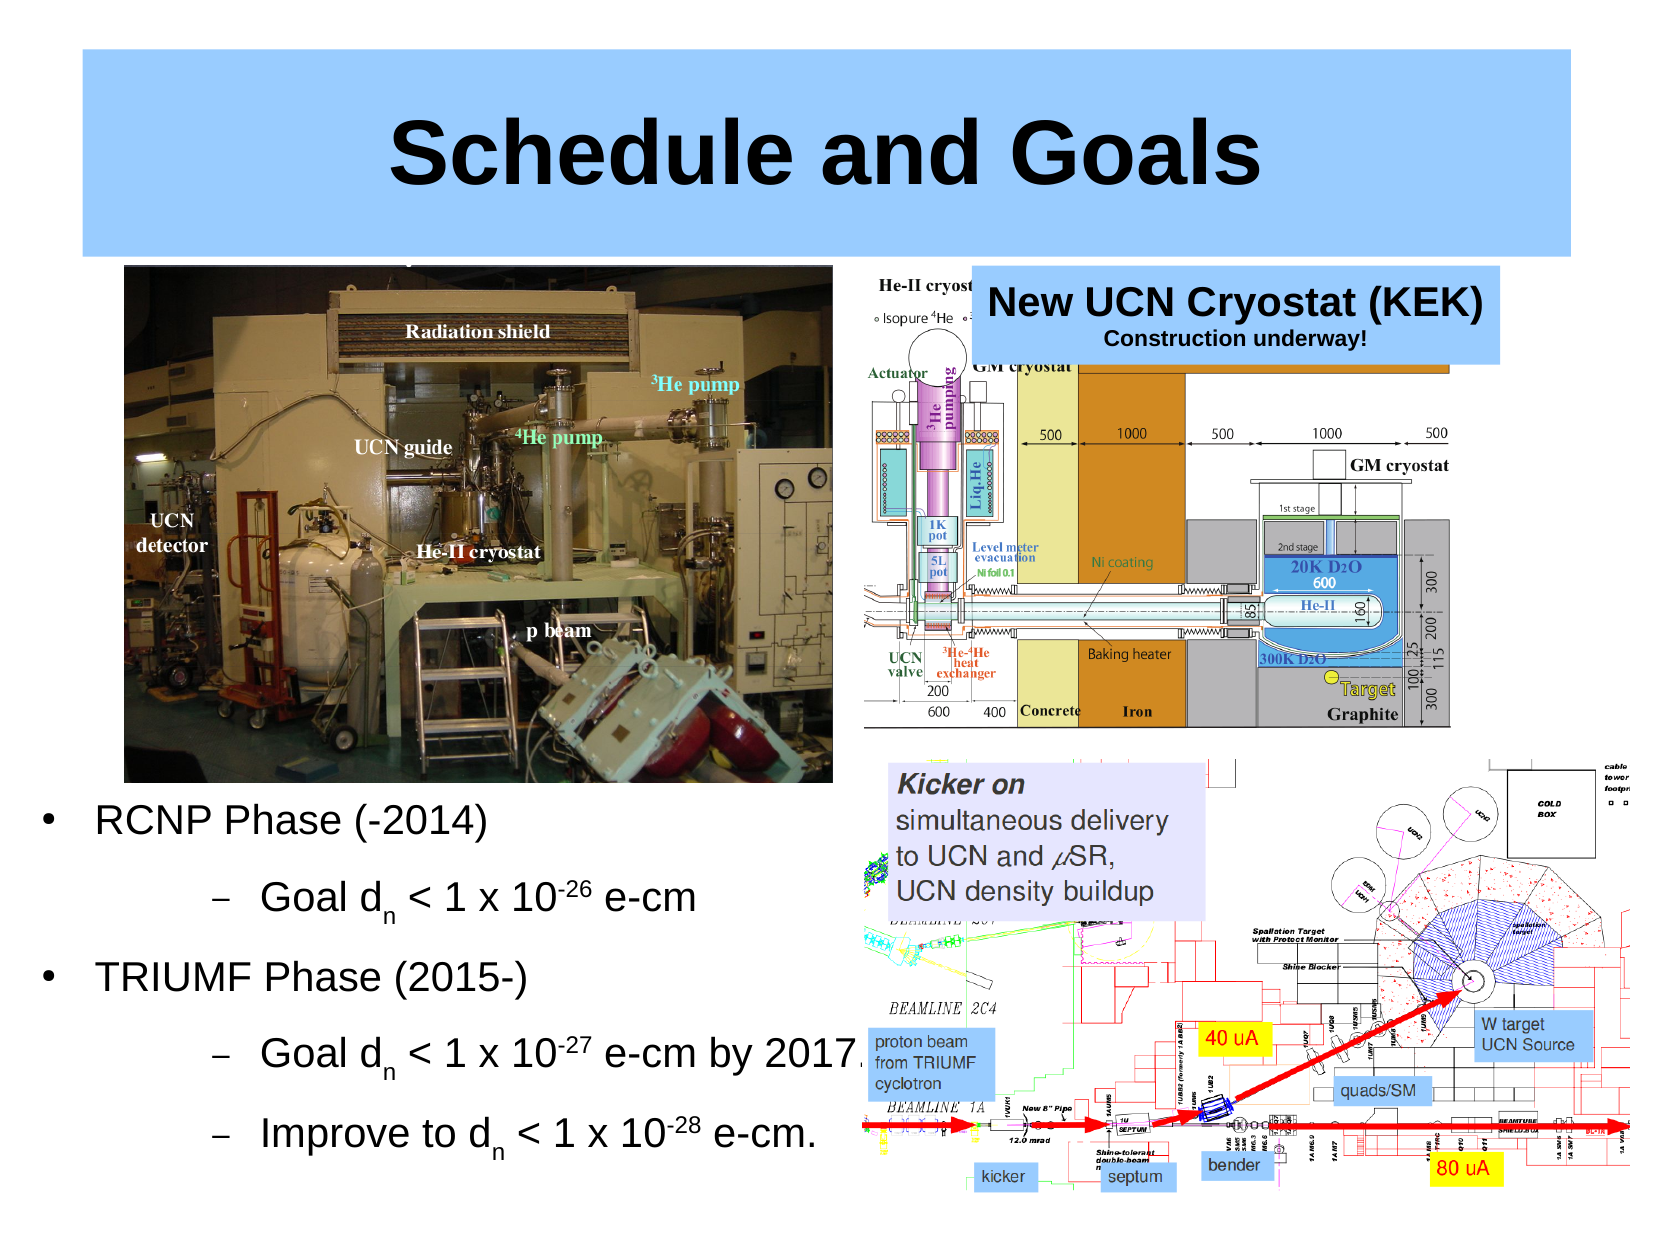

# Schedule and Goals
New UCN Cryostat (KEK)
Construction underway!
RCNP Phase (-2014)
Goal dn < 1 x 10-26 e-cm
TRIUMF Phase (2015-)
Goal dn < 1 x 10-27 e-cm by 2017.
Improve to dn < 1 x 10-28 e-cm.